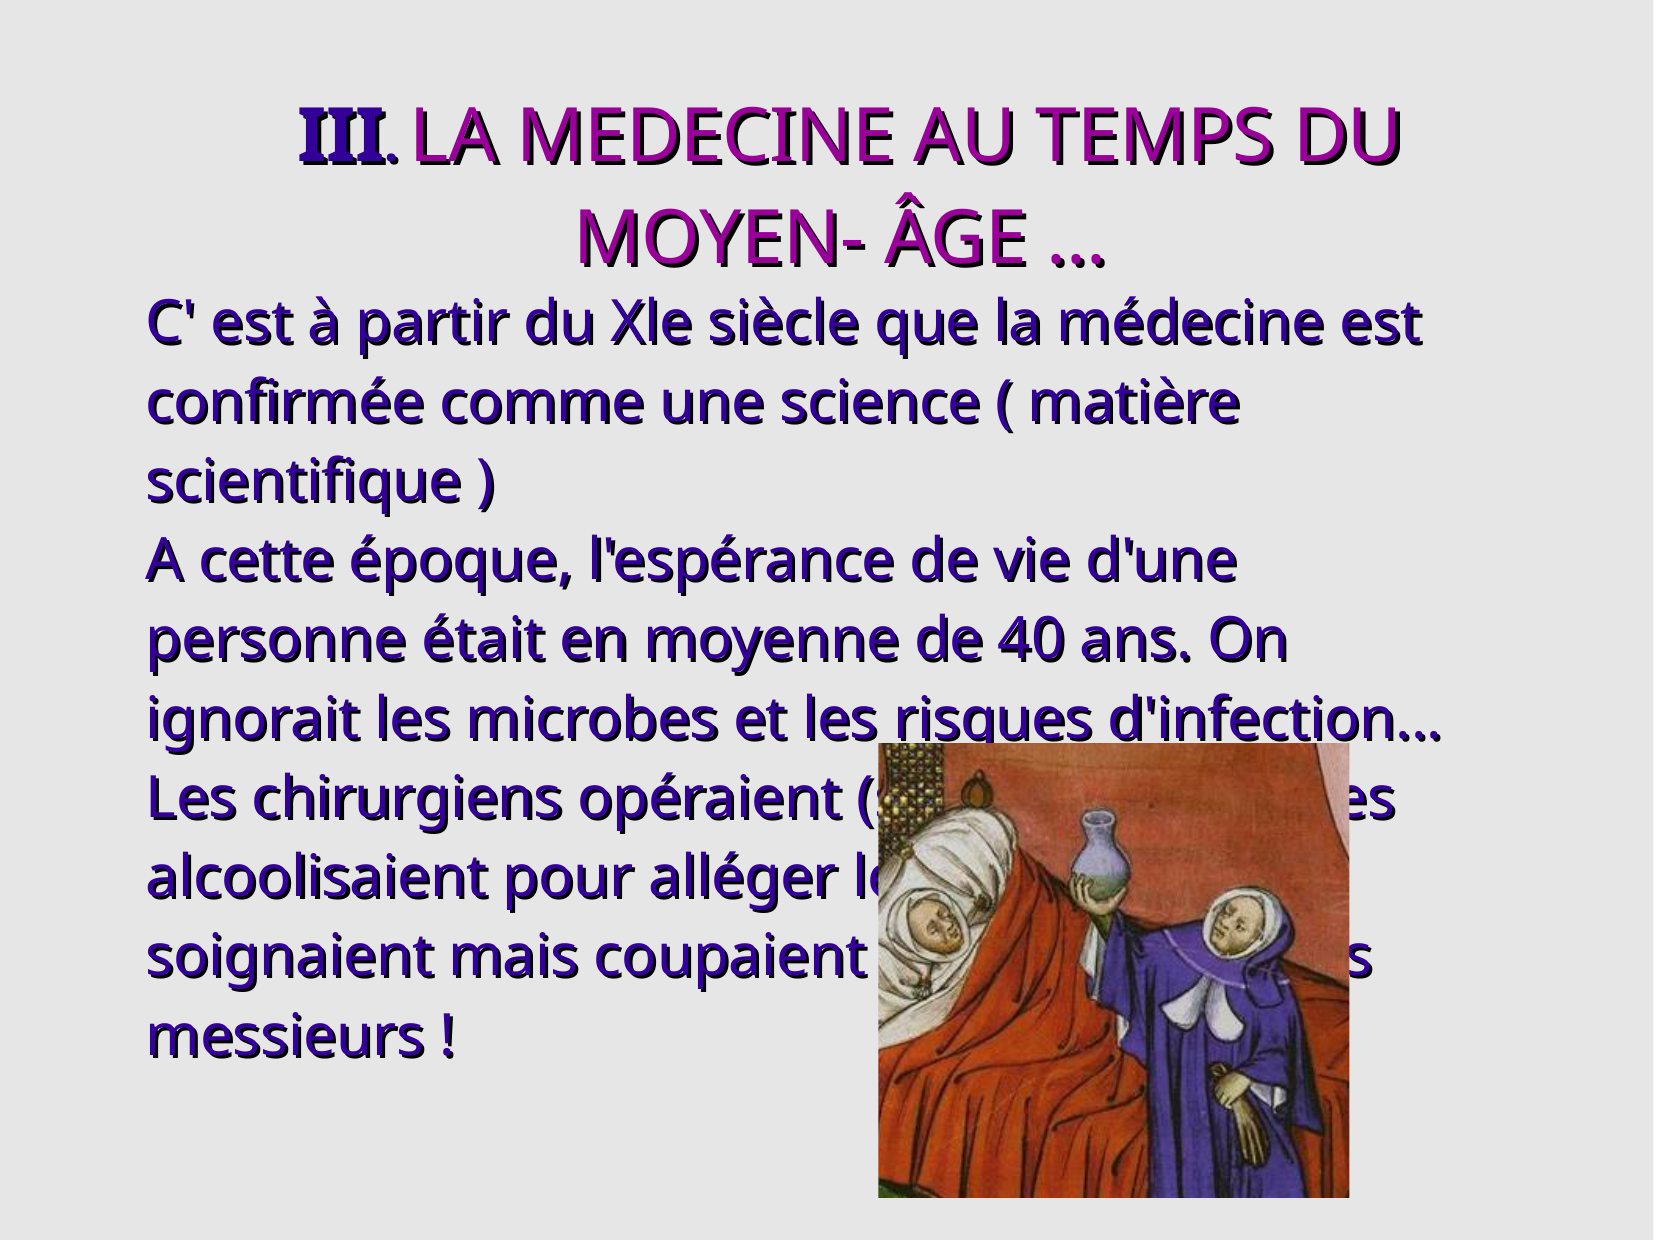

III. LA MEDECINE AU TEMPS DU MOYEN- ÂGE ...
C' est à partir du Xle siècle que la médecine est confirmée comme une science ( matière scientifique )
A cette époque, l'espérance de vie d'une personne était en moyenne de 40 ans. On ignorait les microbes et les risques d'infection...
Les chirurgiens opéraient (sans endormir), les alcoolisaient pour alléger les souffrances, soignaient mais coupaient aussi la barbe des messieurs !